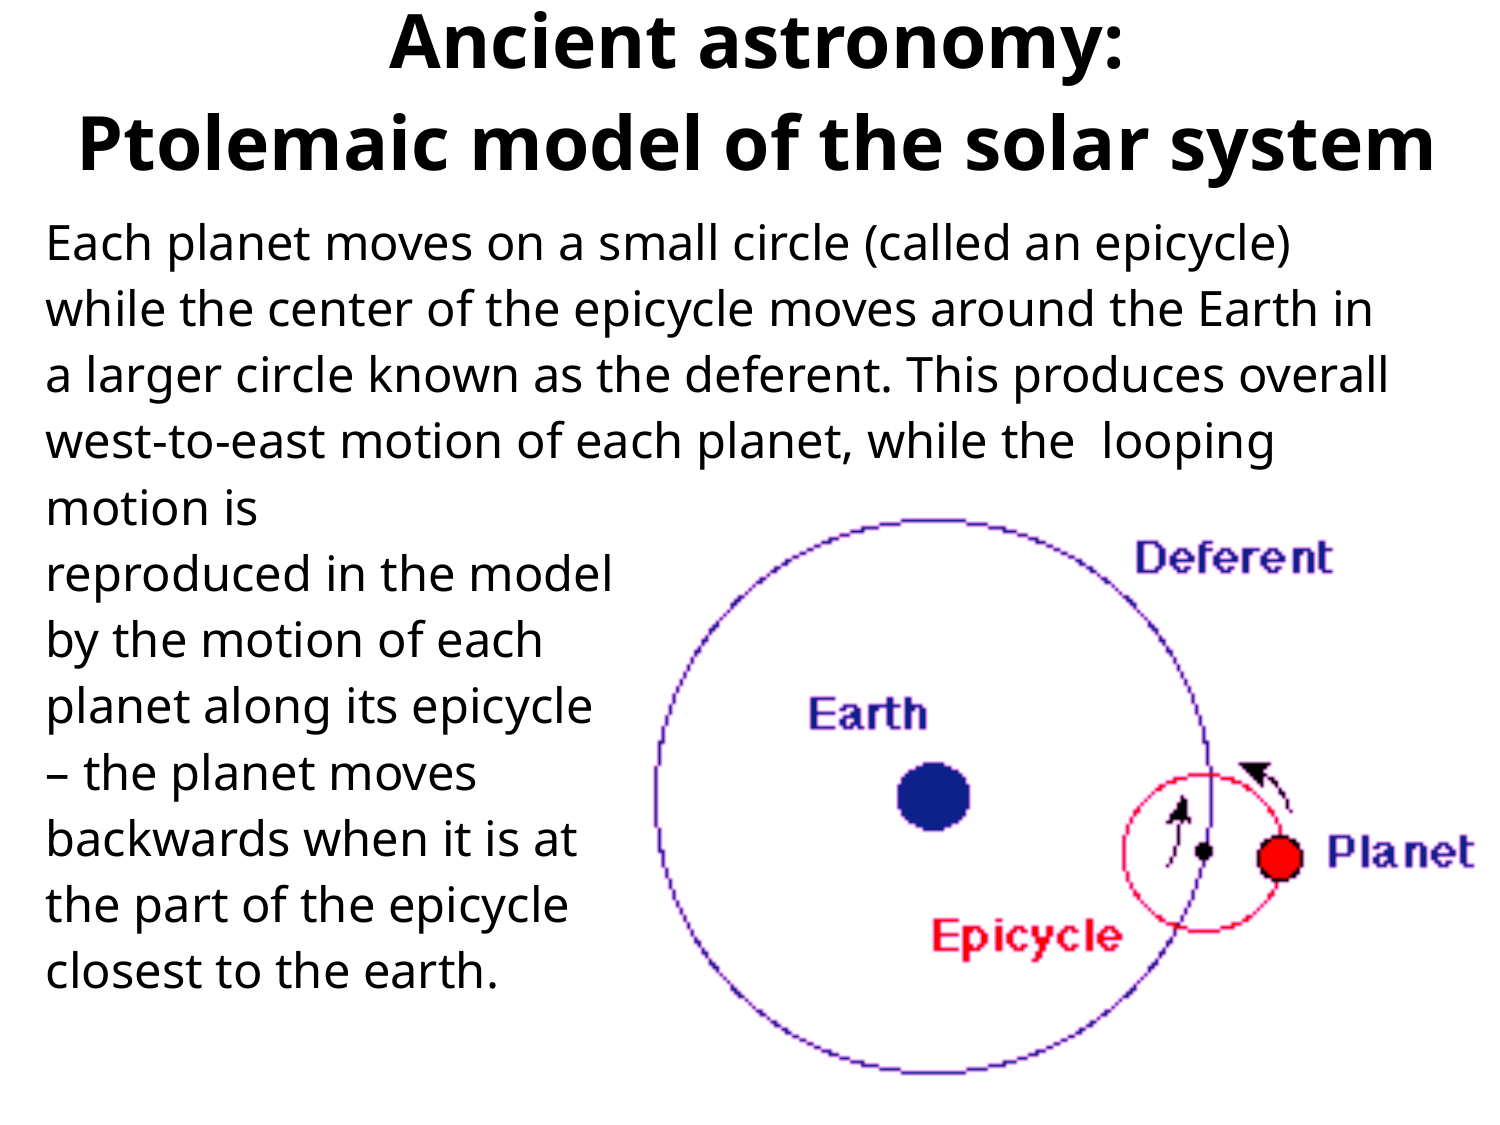

# Ancient astronomy: Ptolemaic model of the solar system
Each planet moves on a small circle (called an epicycle) while the center of the epicycle moves around the Earth in a larger circle known as the deferent. This produces overall west-to-east motion of each planet, while the looping motion is
reproduced in the model
by the motion of each
planet along its epicycle
– the planet moves
backwards when it is at
the part of the epicycle
closest to the earth.